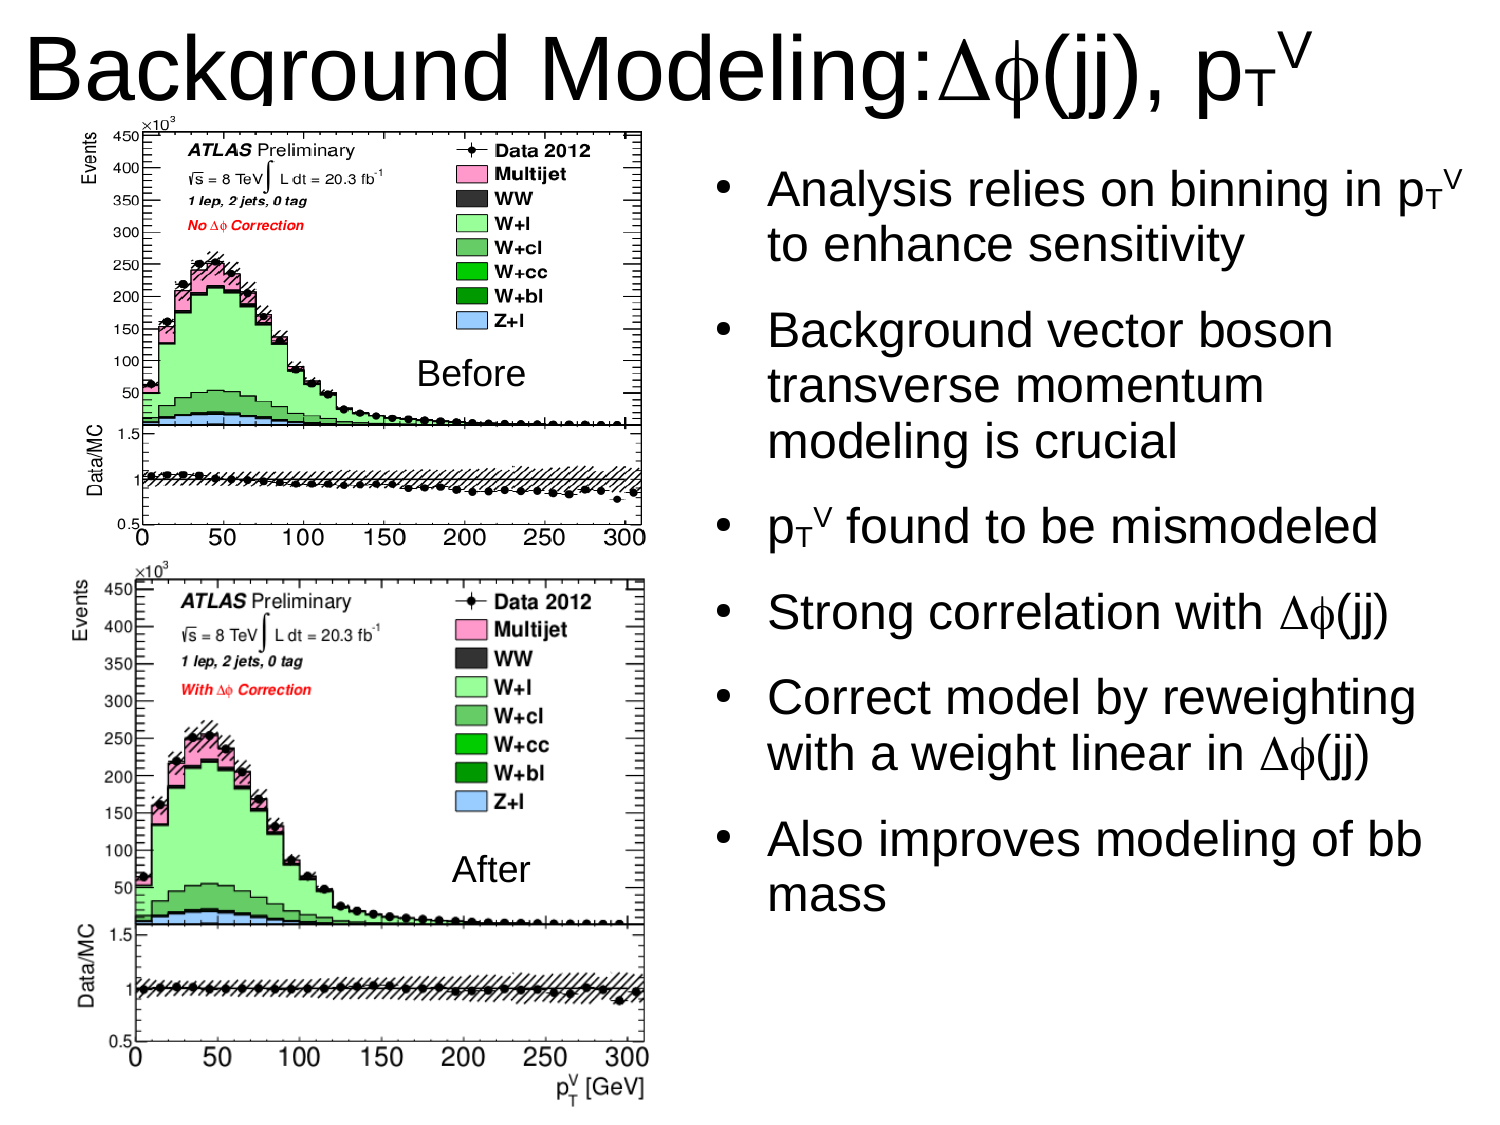

# Background Modeling:Df(jj), pTV
Analysis relies on binning in pTV to enhance sensitivity
Background vector boson transverse momentum modeling is crucial
pTV found to be mismodeled
Strong correlation with Df(jj)
Correct model by reweighting with a weight linear in Df(jj)
Also improves modeling of bb mass
Before
After